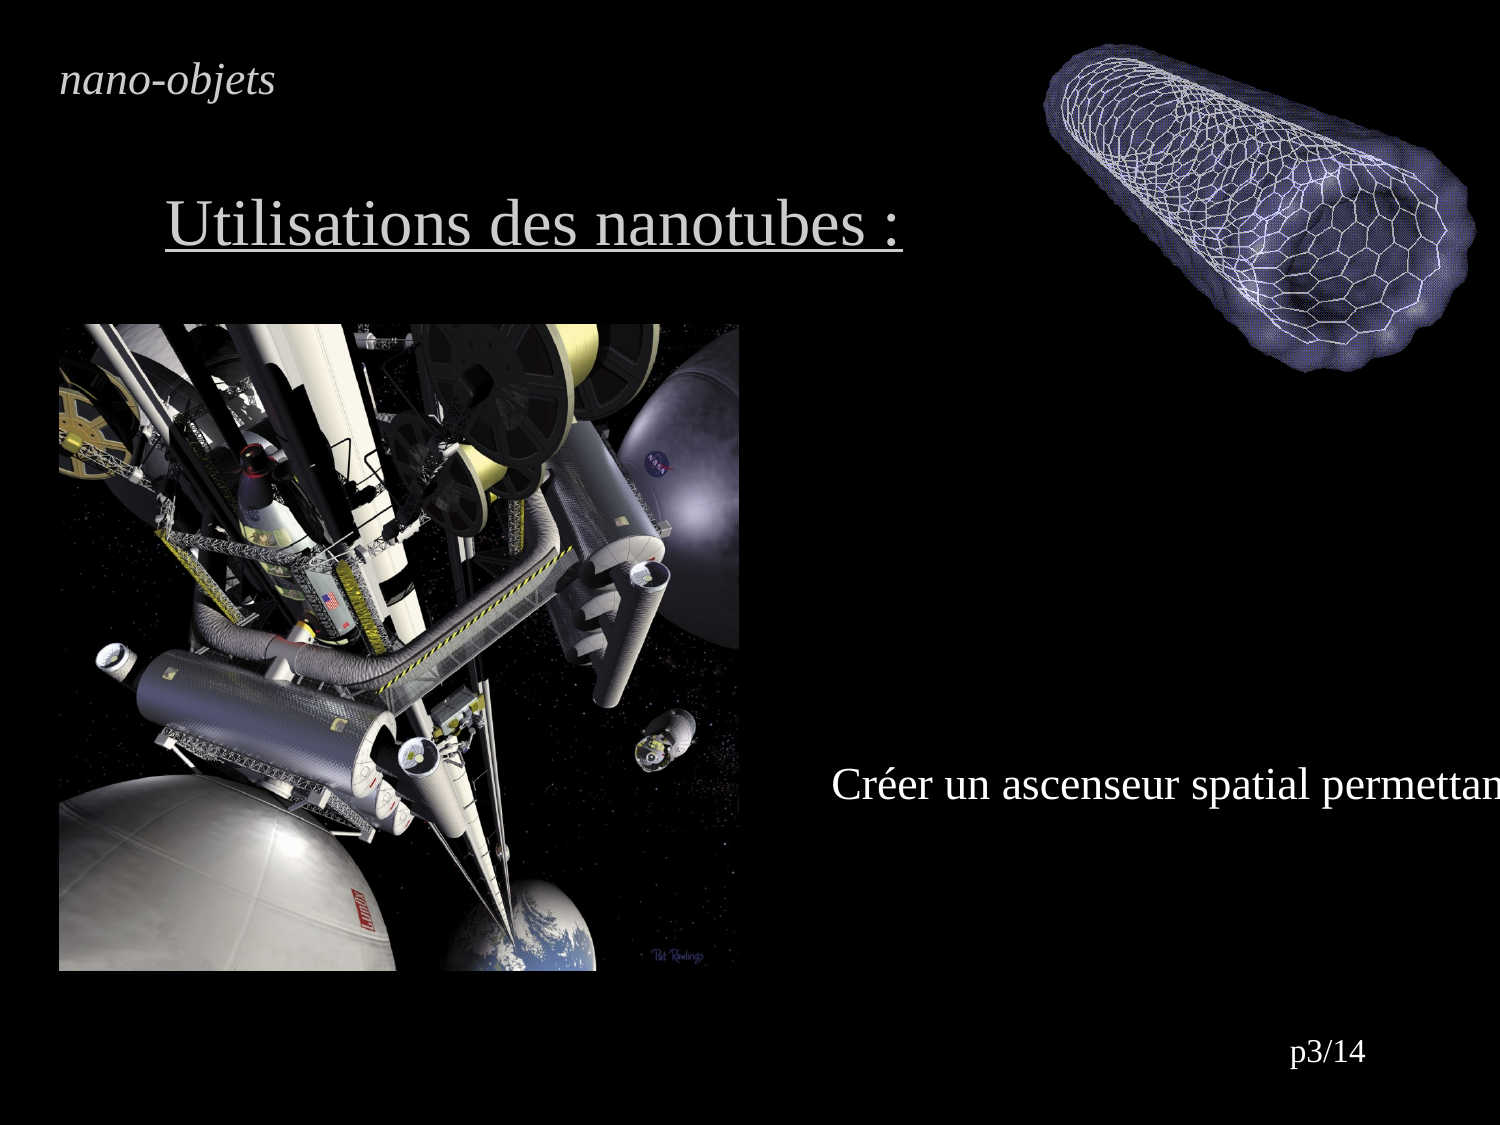

nano-objets
Utilisations des nanotubes :
	Créer un ascenseur spatial permettant de mettre en orbite des charges de plusieurs tonnes.
p3/14